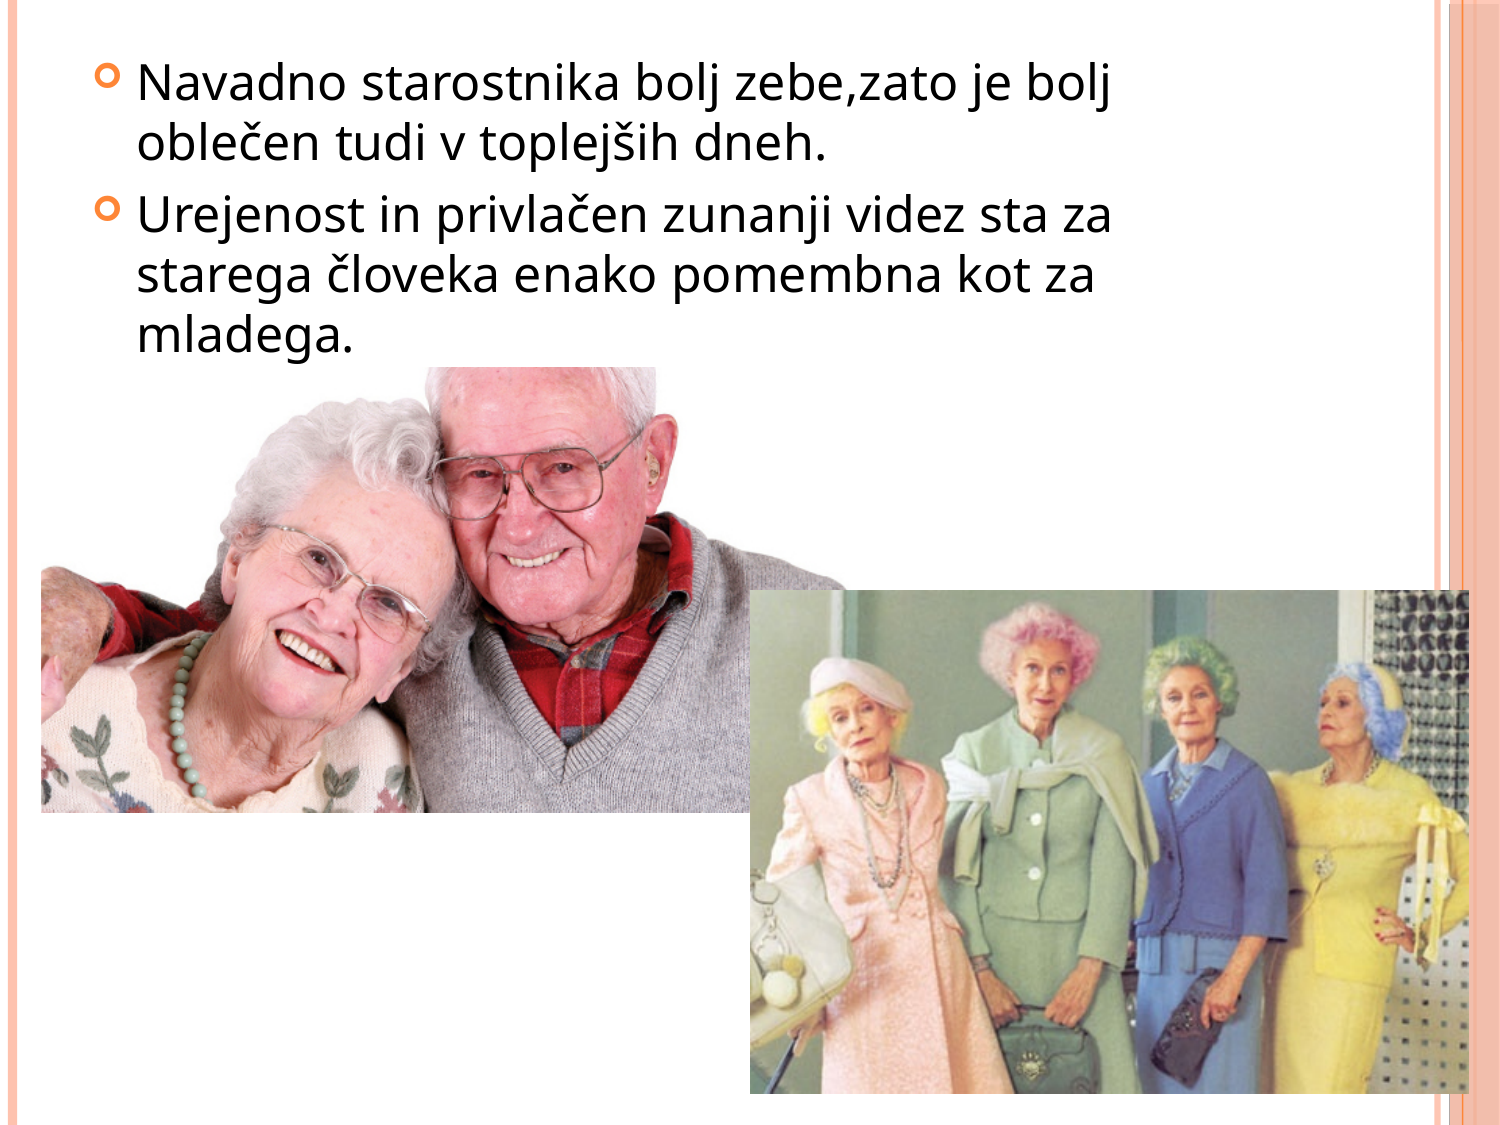

# Navadno starostnika bolj zebe,zato je bolj oblečen tudi v toplejših dneh.
Urejenost in privlačen zunanji videz sta za starega človeka enako pomembna kot za mladega.